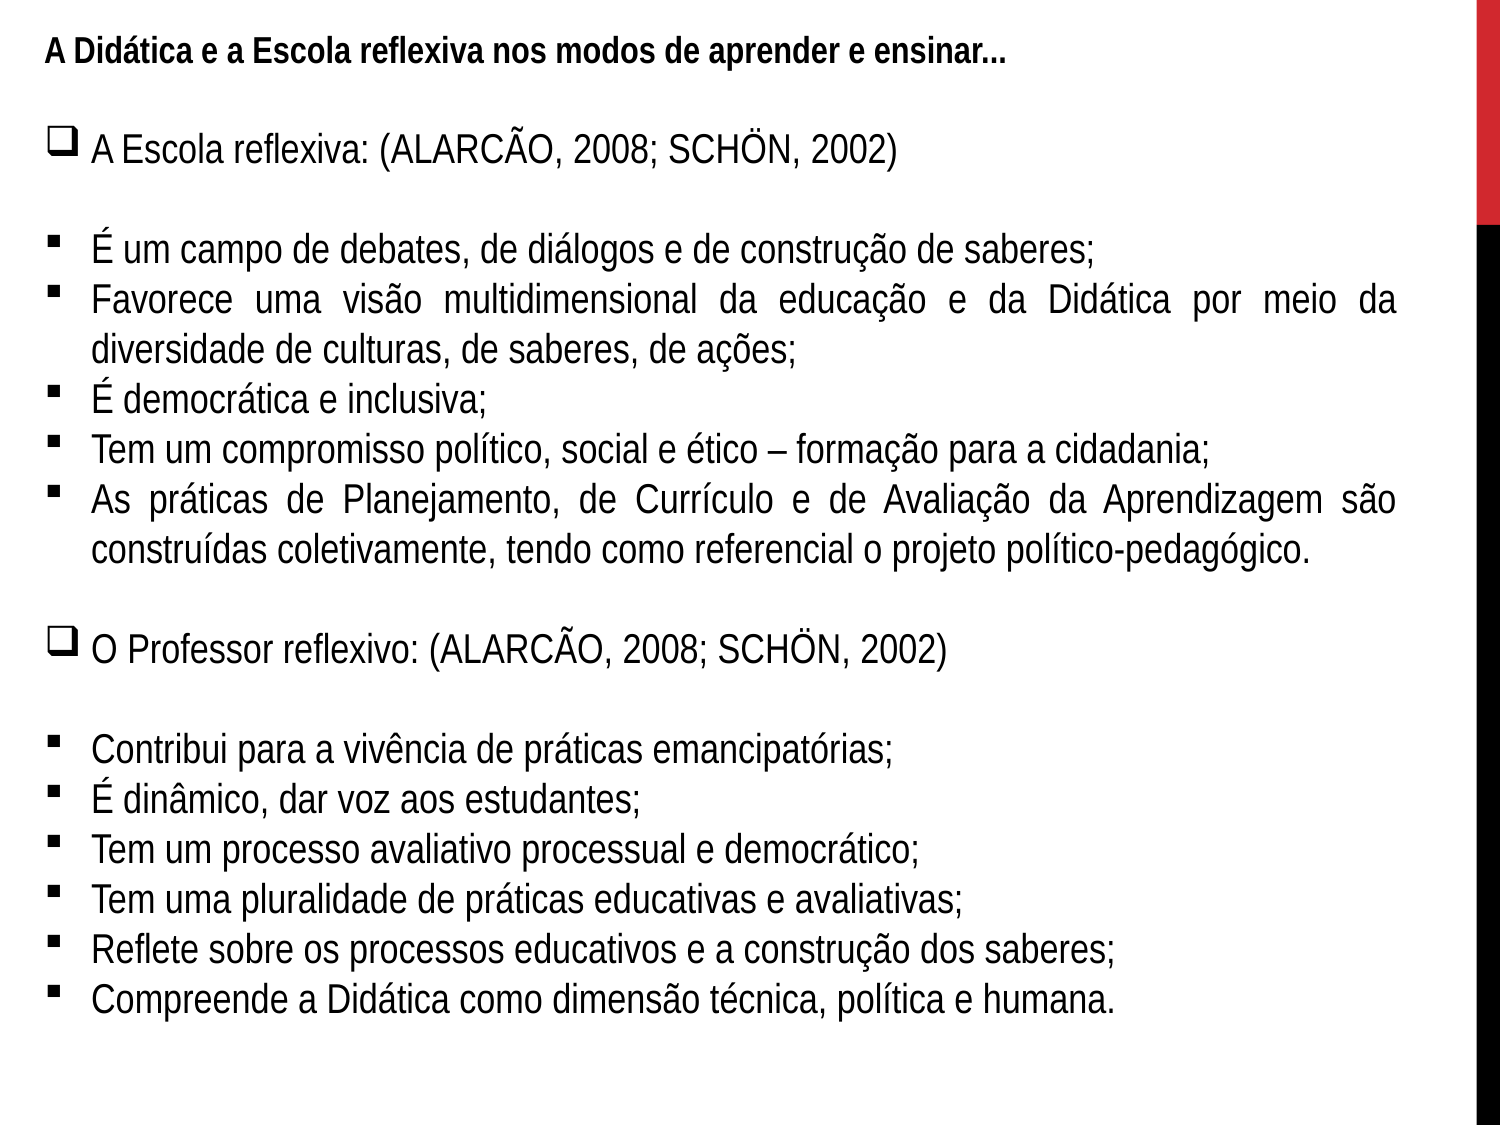

A Didática e a Escola reflexiva nos modos de aprender e ensinar...
A Escola reflexiva: (ALARCÃO, 2008; SCHÖN, 2002)
É um campo de debates, de diálogos e de construção de saberes;
Favorece uma visão multidimensional da educação e da Didática por meio da diversidade de culturas, de saberes, de ações;
É democrática e inclusiva;
Tem um compromisso político, social e ético – formação para a cidadania;
As práticas de Planejamento, de Currículo e de Avaliação da Aprendizagem são construídas coletivamente, tendo como referencial o projeto político-pedagógico.
O Professor reflexivo: (ALARCÃO, 2008; SCHÖN, 2002)
Contribui para a vivência de práticas emancipatórias;
É dinâmico, dar voz aos estudantes;
Tem um processo avaliativo processual e democrático;
Tem uma pluralidade de práticas educativas e avaliativas;
Reflete sobre os processos educativos e a construção dos saberes;
Compreende a Didática como dimensão técnica, política e humana.